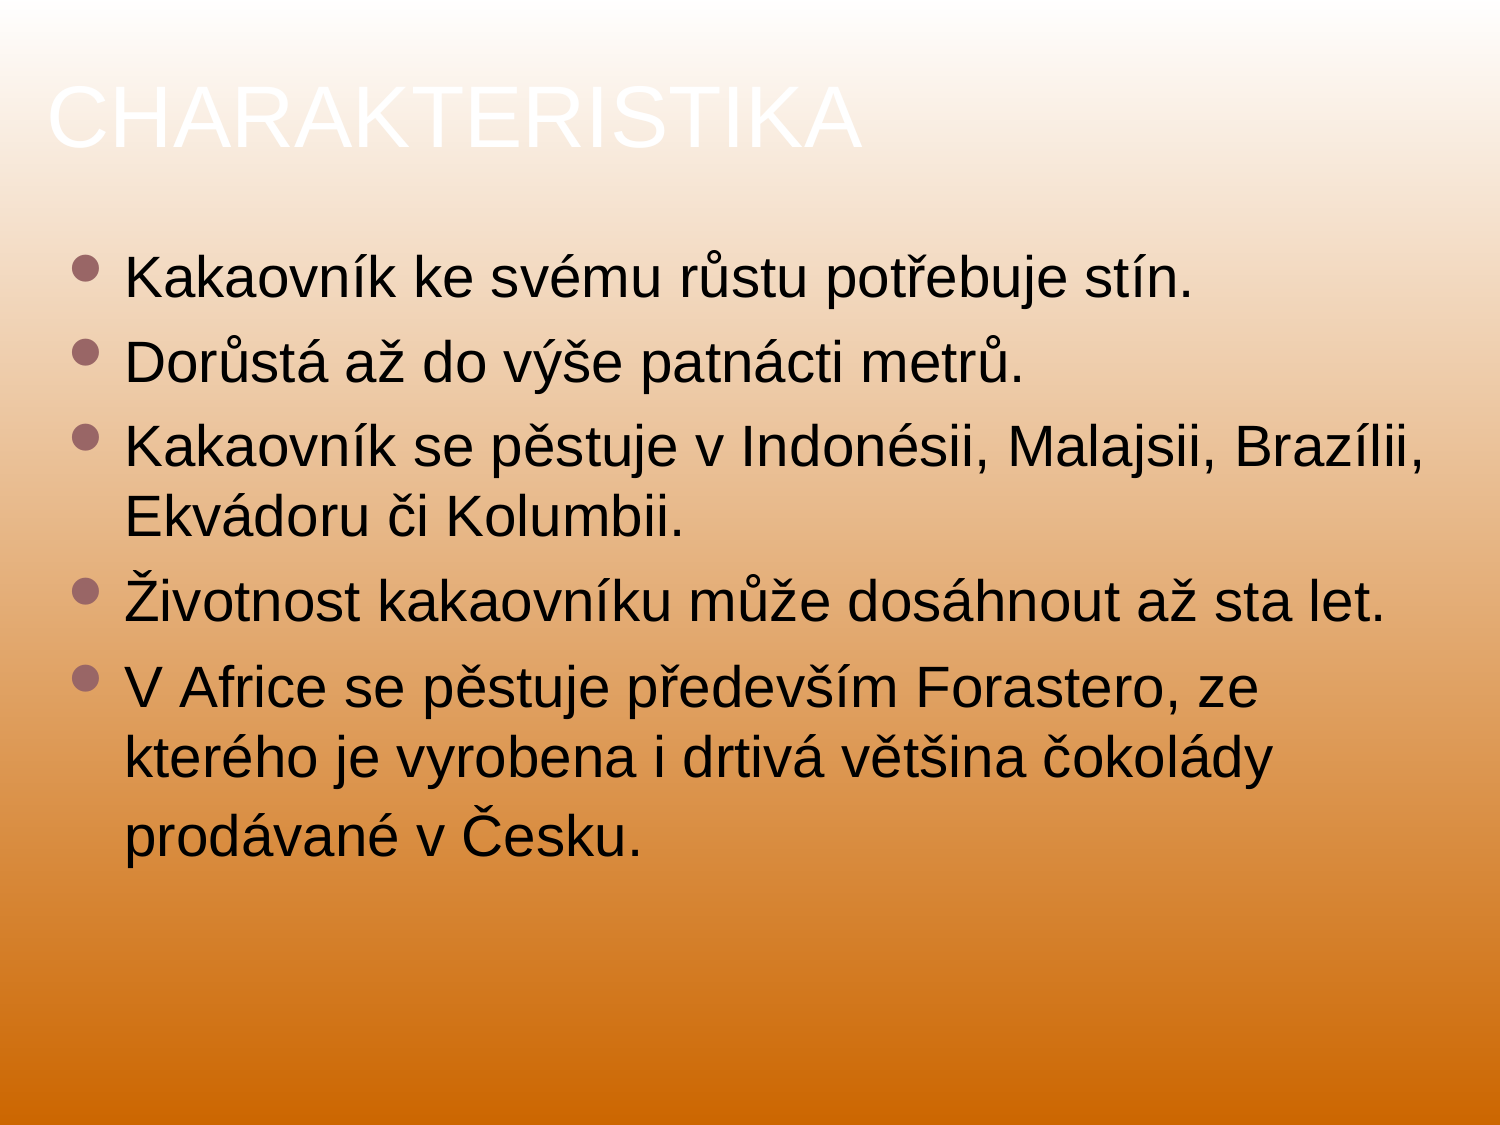

CHARAKTERISTIKA
# Kakaovník ke svému růstu potřebuje stín.
Dorůstá až do výše patnácti metrů.
Kakaovník se pěstuje v Indonésii, Malajsii, Brazílii, Ekvádoru či Kolumbii.
Životnost kakaovníku může dosáhnout až sta let.
V Africe se pěstuje především Forastero, ze kterého je vyrobena i drtivá většina čokolády prodávané v Česku.